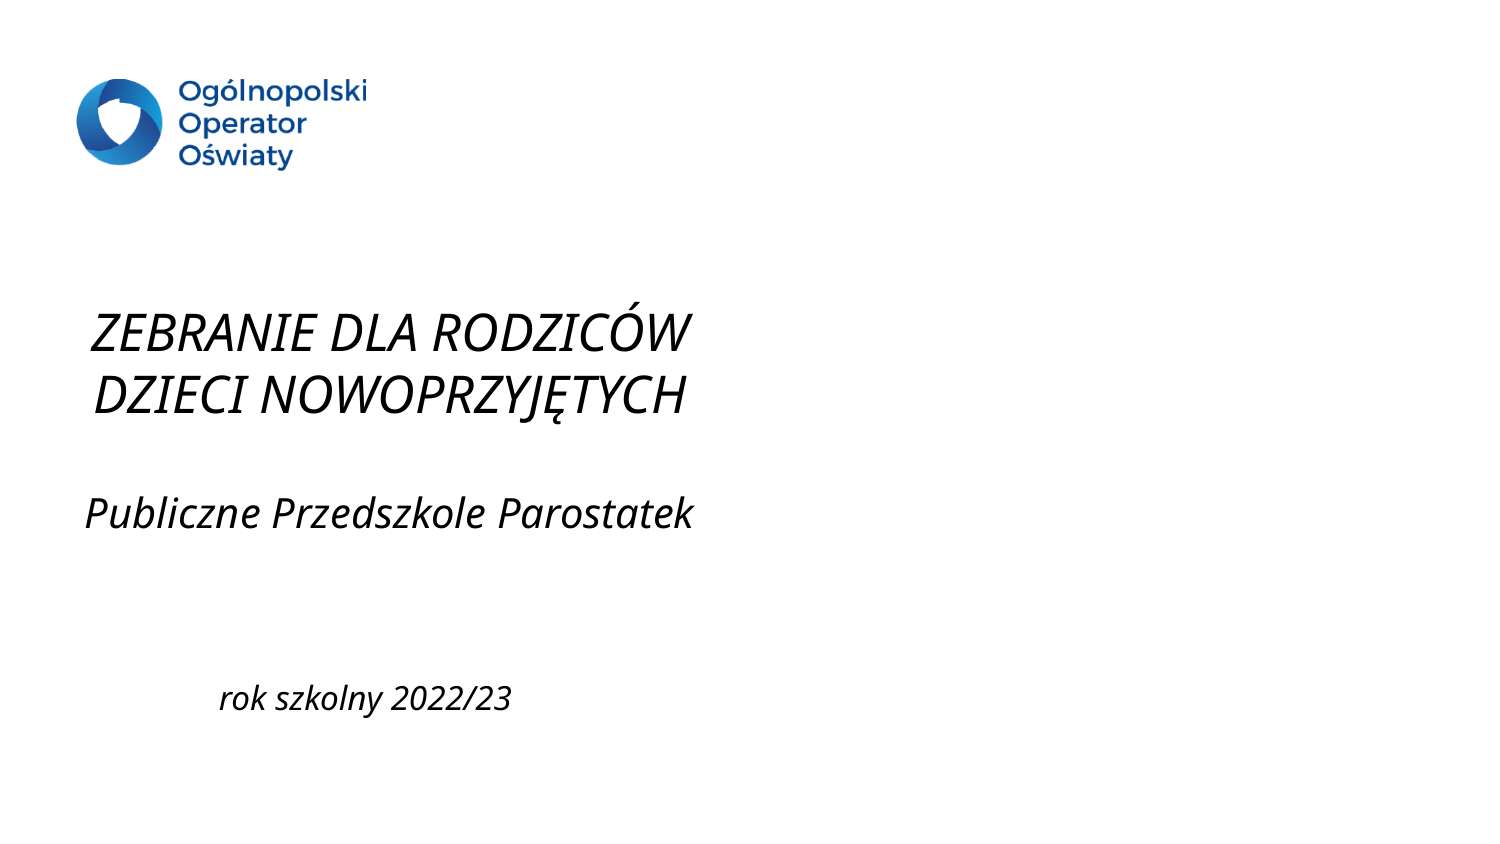

ZEBRANIE DLA RODZICÓW DZIECI NOWOPRZYJĘTYCH
Publiczne Przedszkole Parostatek
rok szkolny 2022/23